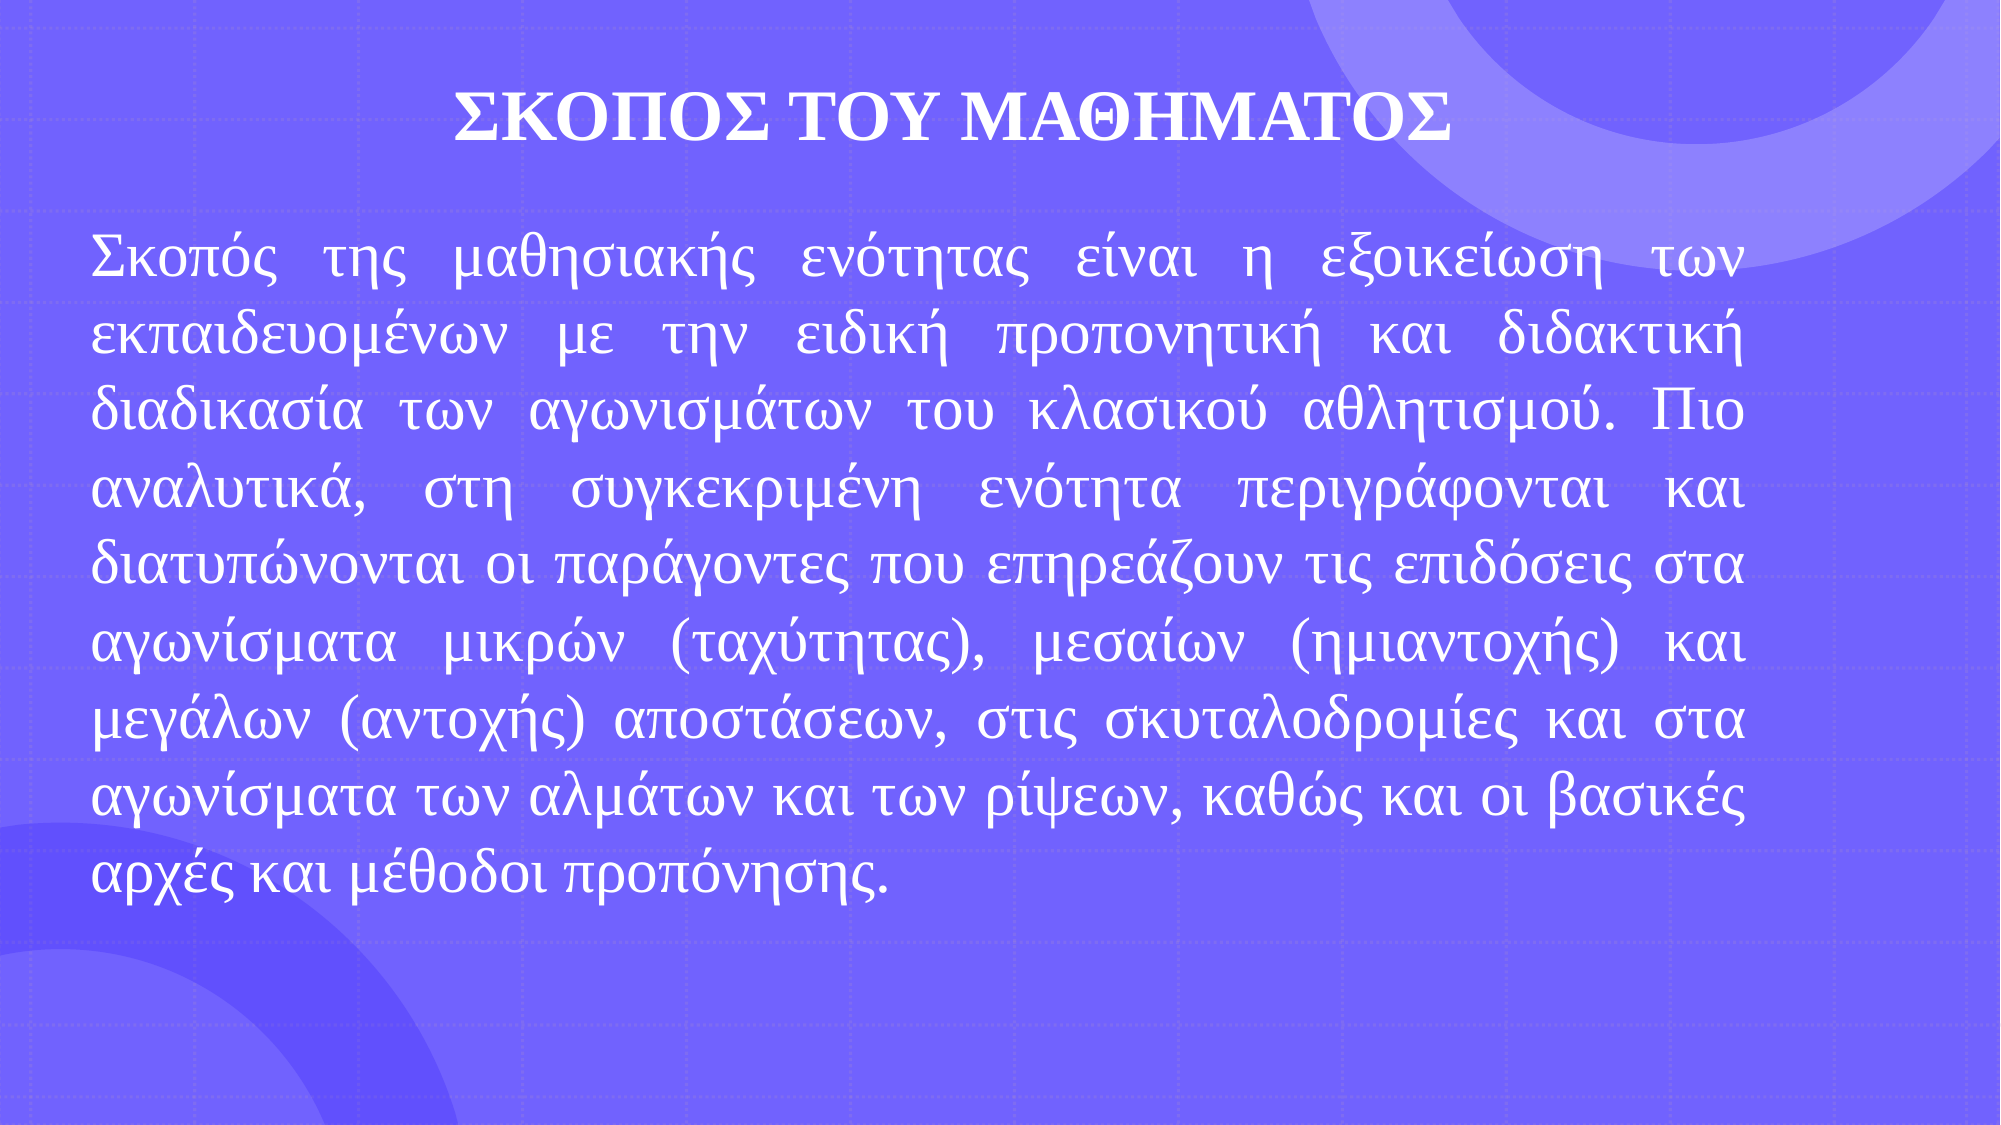

# ΣΚΟΠΟΣ ΤΟΥ ΜΑΘΗΜΑΤΟΣ
Σκοπός της μαθησιακής ενότητας είναι η εξοικείωση των εκπαιδευομένων με την ειδική προπονητική και διδακτική διαδικασία των αγωνισμάτων του κλασικού αθλητισμού. Πιο αναλυτικά, στη συγκεκριμένη ενότητα περιγράφονται και διατυπώνονται οι παράγοντες που επηρεάζουν τις επιδόσεις στα αγωνίσματα μικρών (ταχύτητας), μεσαίων (ημιαντοχής) και μεγάλων (αντοχής) αποστάσεων, στις σκυταλοδρομίες και στα αγωνίσματα των αλμάτων και των ρίψεων, καθώς και οι βασικές αρχές και μέθοδοι προπόνησης.